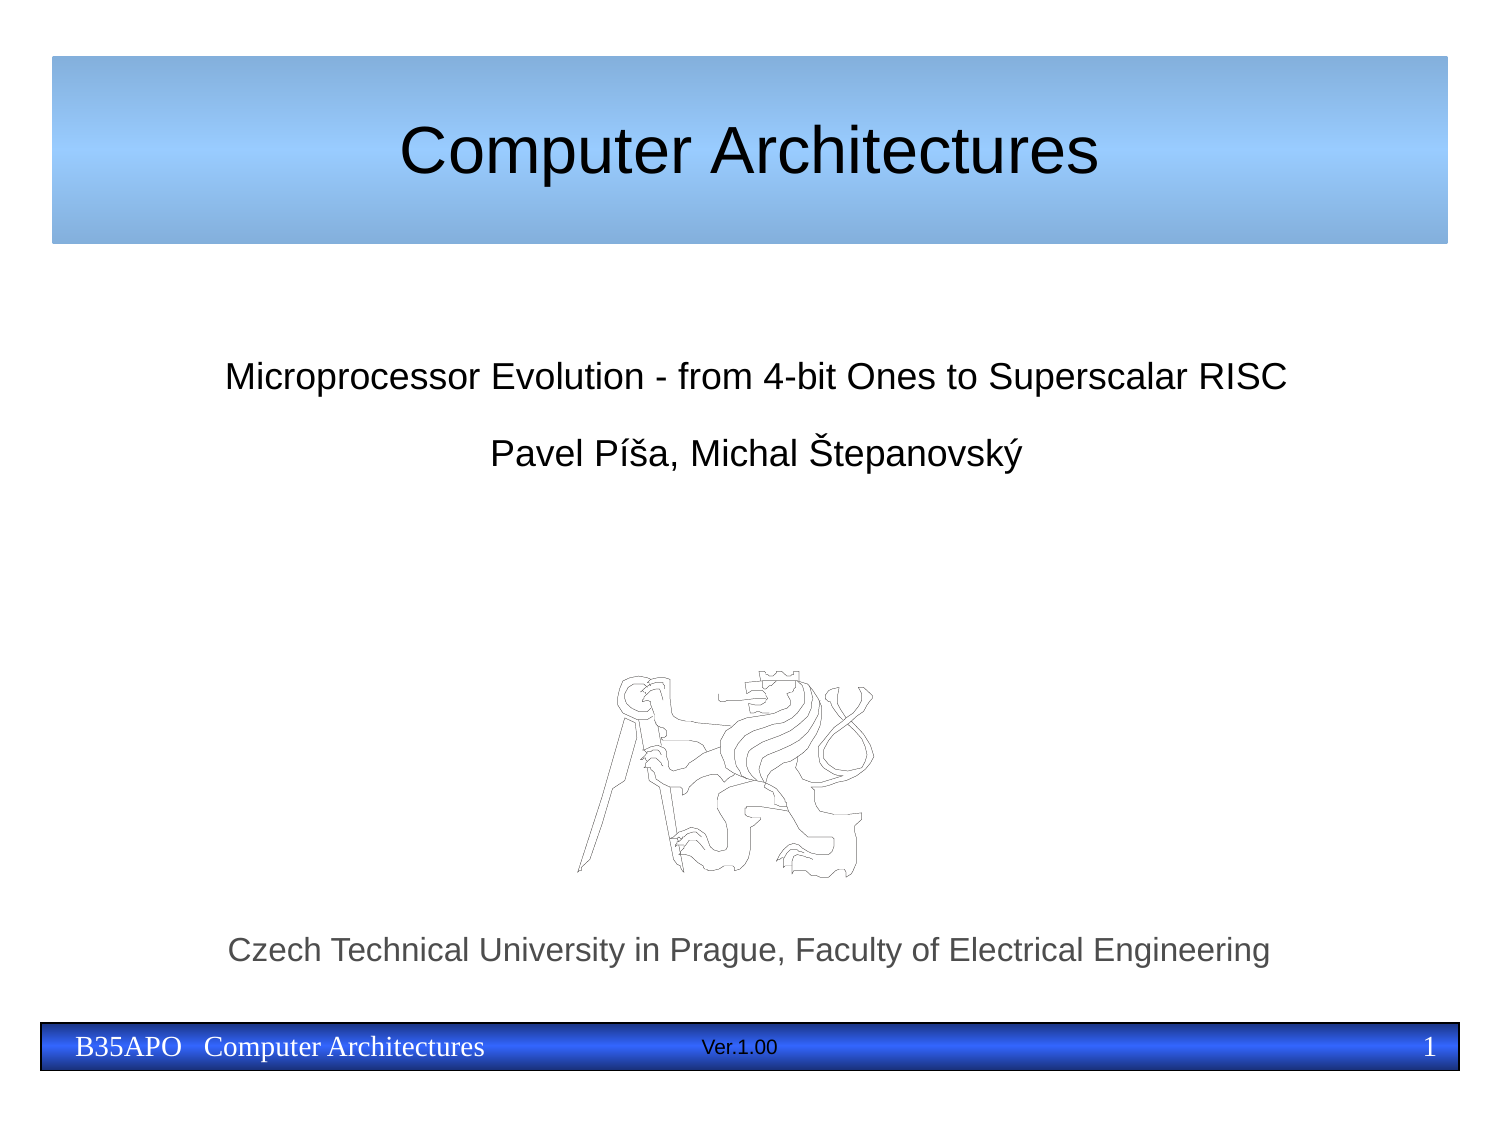

# Computer Architectures
Microprocessor Evolution - from 4-bit Ones to Superscalar RISC
Pavel Píša, Michal Štepanovský
Czech Technical University in Prague, Faculty of Electrical Engineering
B35APO Computer Architectures
1
Ver.1.00